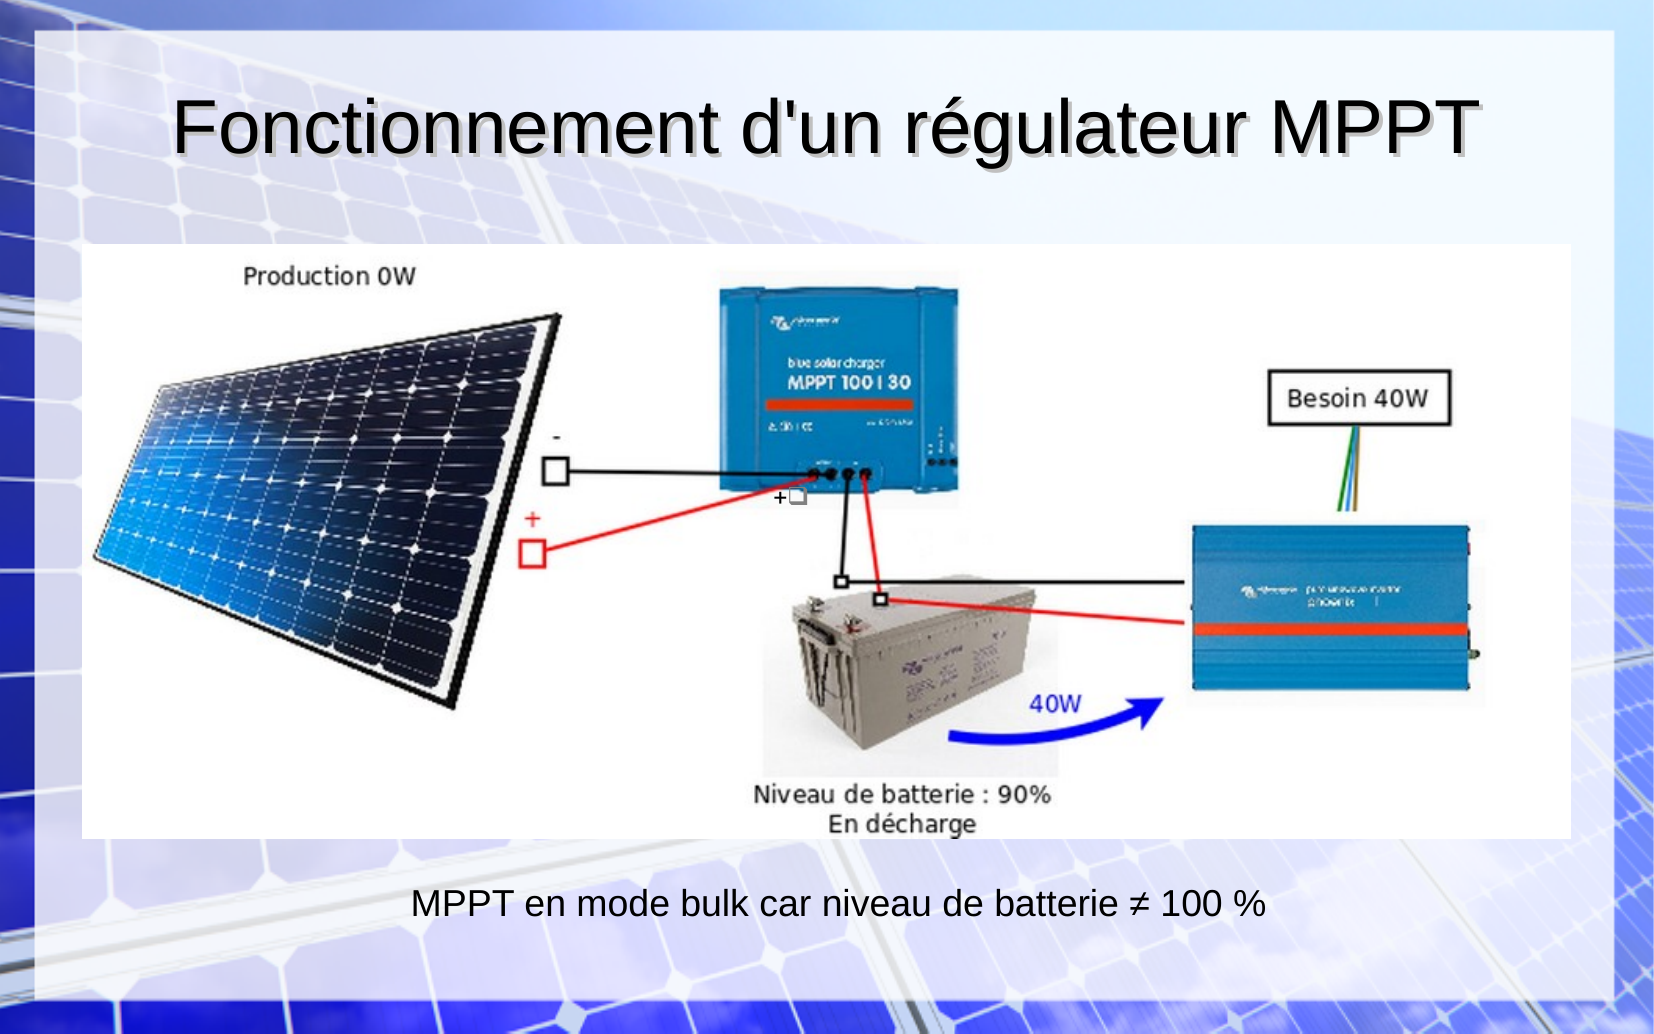

# Fonctionnement d'un régulateur MPPT
MPPT en mode bulk car niveau de batterie ≠ 100 %